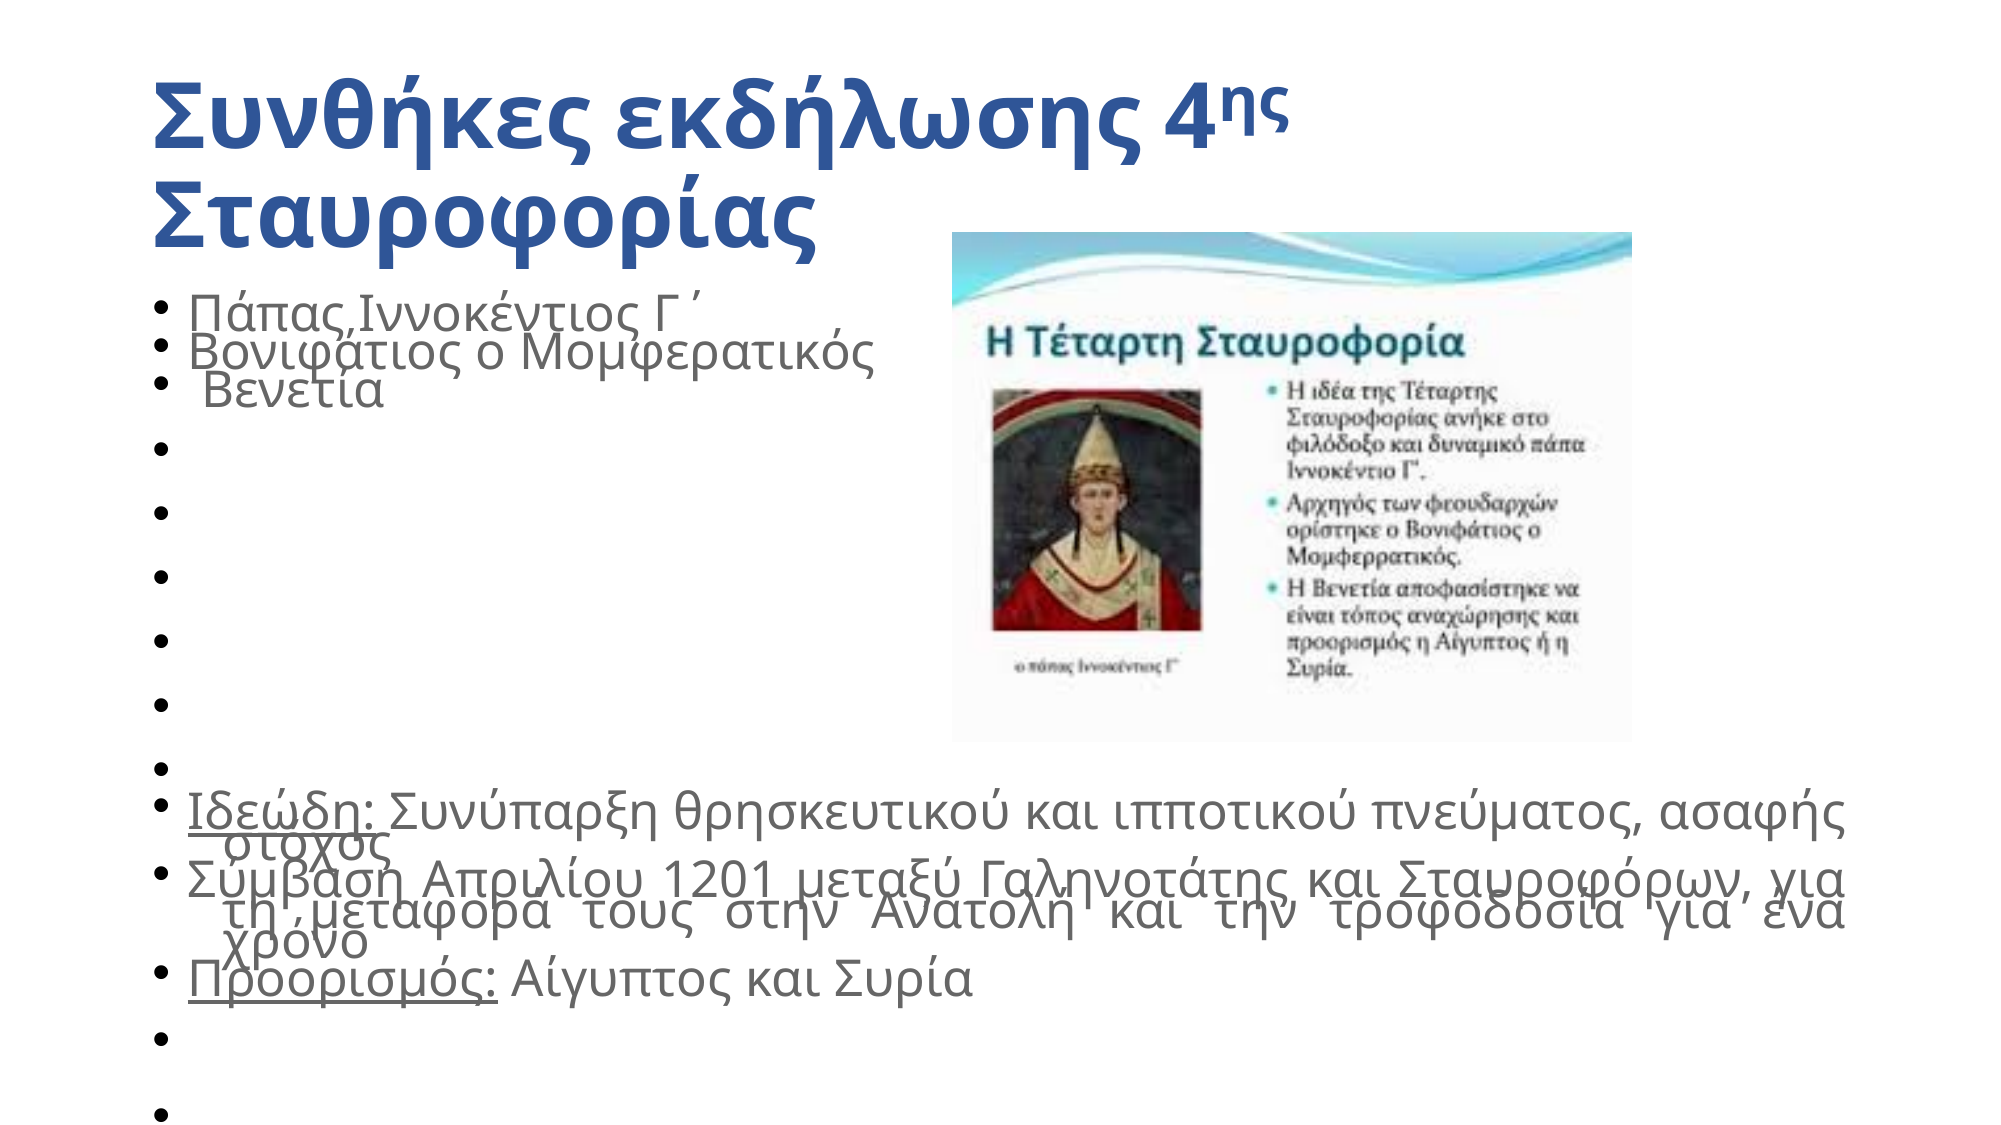

# Συνθήκες εκδήλωσης 4ης Σταυροφορίας
Πάπας Ιννοκέντιος Γ΄
Βονιφάτιος ο Μομφερατικός
 Βενετία
Ιδεώδη: Συνύπαρξη θρησκευτικού και ιπποτικού πνεύματος, ασαφής στόχος
Σύμβαση Απριλίου 1201 μεταξύ Γαληνοτάτης και Σταυροφόρων, για τη μεταφορά τους στην Ανατολή και την τροφοδοσία για ένα χρόνο
Προορισμός: Αίγυπτος και Συρία